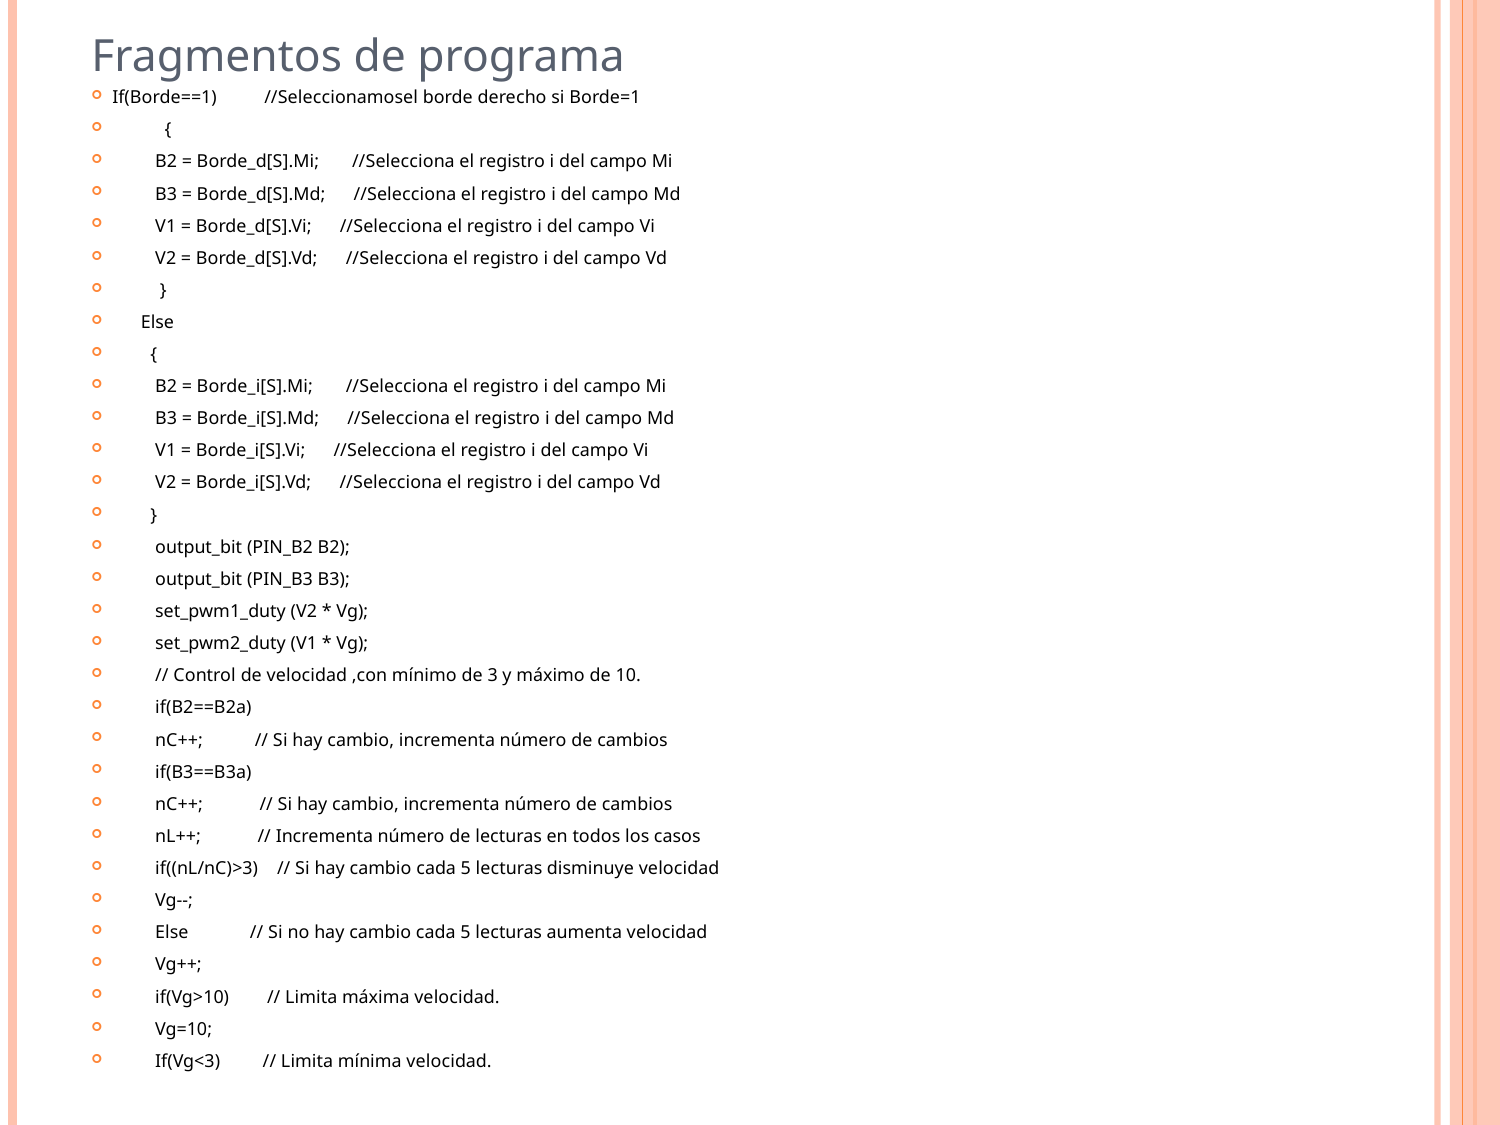

# Fragmentos de programa
 If(Borde==1) //Seleccionamosel borde derecho si Borde=1
 {
 B2 = Borde_d[S].Mi; //Selecciona el registro i del campo Mi
 B3 = Borde_d[S].Md; //Selecciona el registro i del campo Md
 V1 = Borde_d[S].Vi; //Selecciona el registro i del campo Vi
 V2 = Borde_d[S].Vd; //Selecciona el registro i del campo Vd
 }
 Else
 {
 B2 = Borde_i[S].Mi; //Selecciona el registro i del campo Mi
 B3 = Borde_i[S].Md; //Selecciona el registro i del campo Md
 V1 = Borde_i[S].Vi; //Selecciona el registro i del campo Vi
 V2 = Borde_i[S].Vd; //Selecciona el registro i del campo Vd
 }
 output_bit (PIN_B2 B2);
 output_bit (PIN_B3 B3);
 set_pwm1_duty (V2 * Vg);
 set_pwm2_duty (V1 * Vg);
 // Control de velocidad ,con mínimo de 3 y máximo de 10.
 if(B2==B2a)
 nC++; // Si hay cambio, incrementa número de cambios
 if(B3==B3a)
 nC++; // Si hay cambio, incrementa número de cambios
 nL++; // Incrementa número de lecturas en todos los casos
 if((nL/nC)>3) // Si hay cambio cada 5 lecturas disminuye velocidad
 Vg--;
 Else // Si no hay cambio cada 5 lecturas aumenta velocidad
 Vg++;
 if(Vg>10) // Limita máxima velocidad.
 Vg=10;
 If(Vg<3) // Limita mínima velocidad.